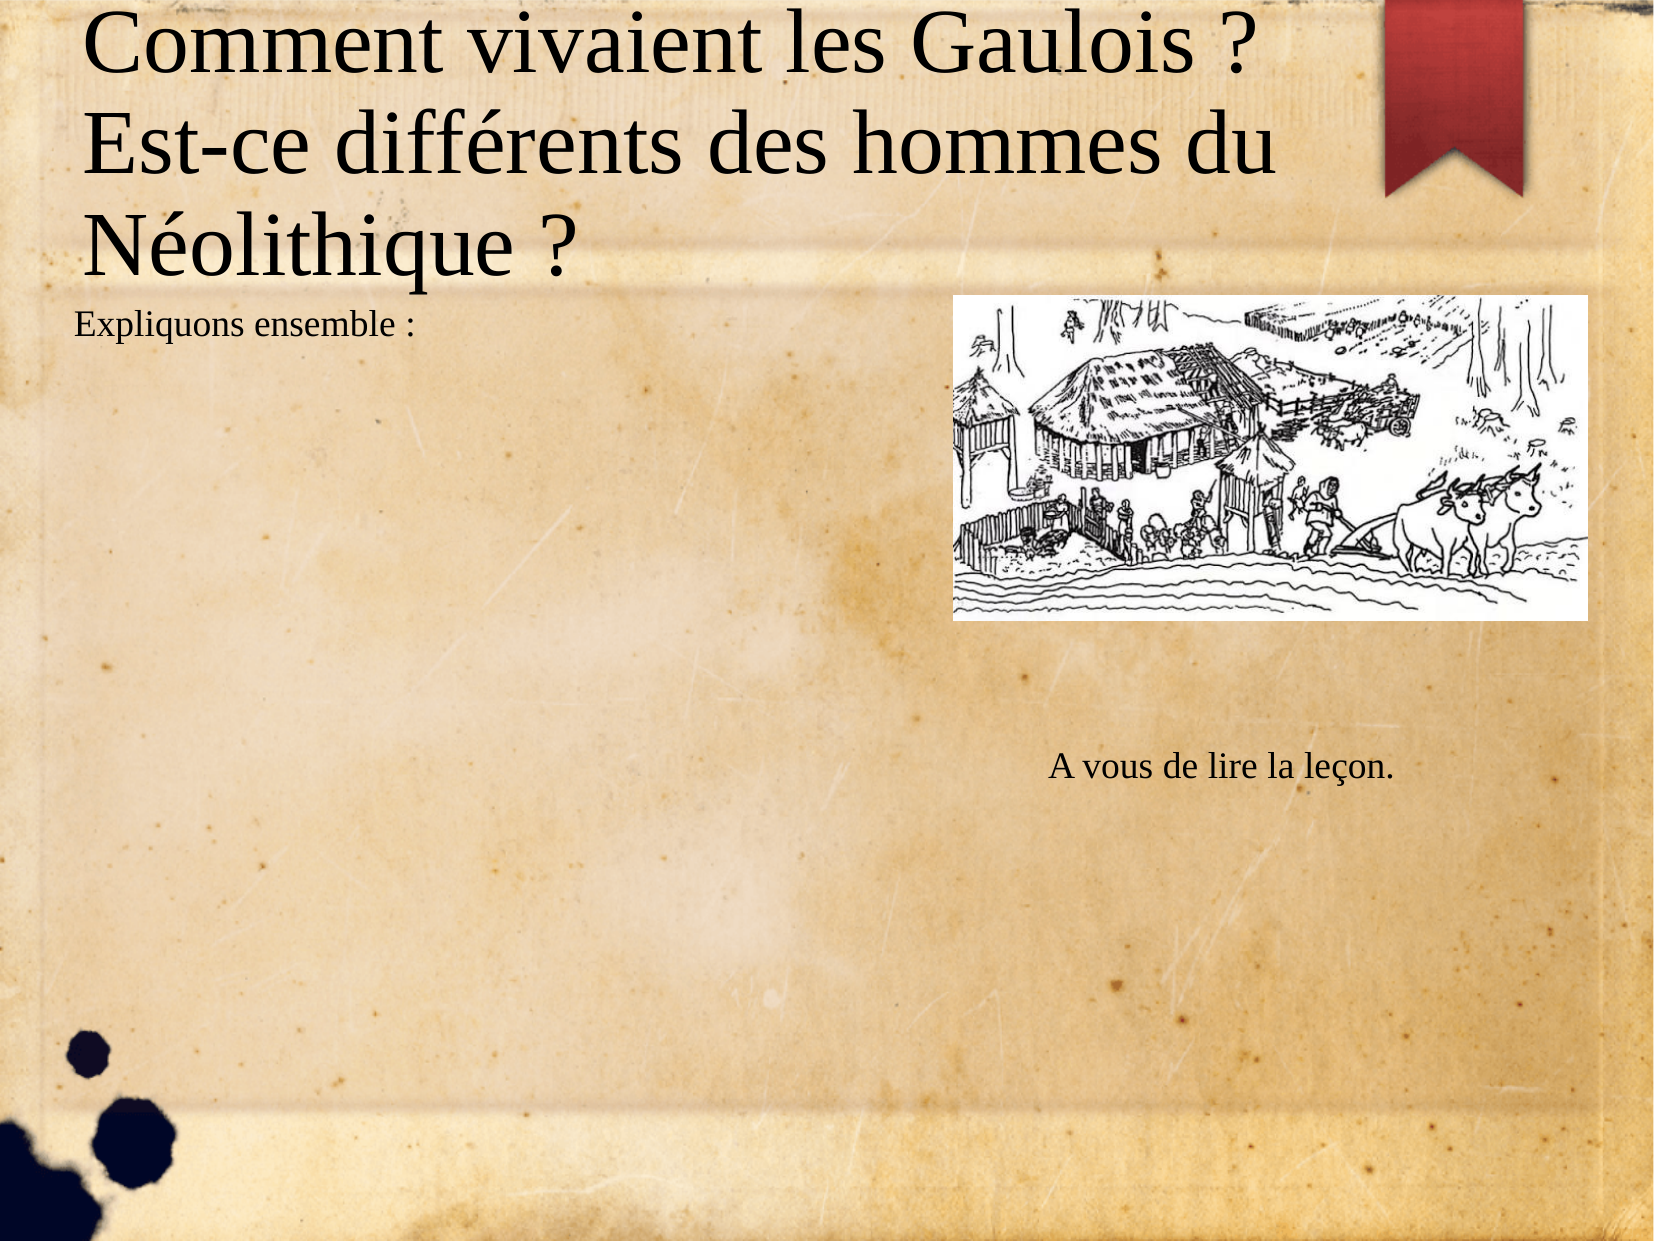

# Comment vivaient les Gaulois ? Est-ce différents des hommes du Néolithique ?
Expliquons ensemble :
A vous de lire la leçon.